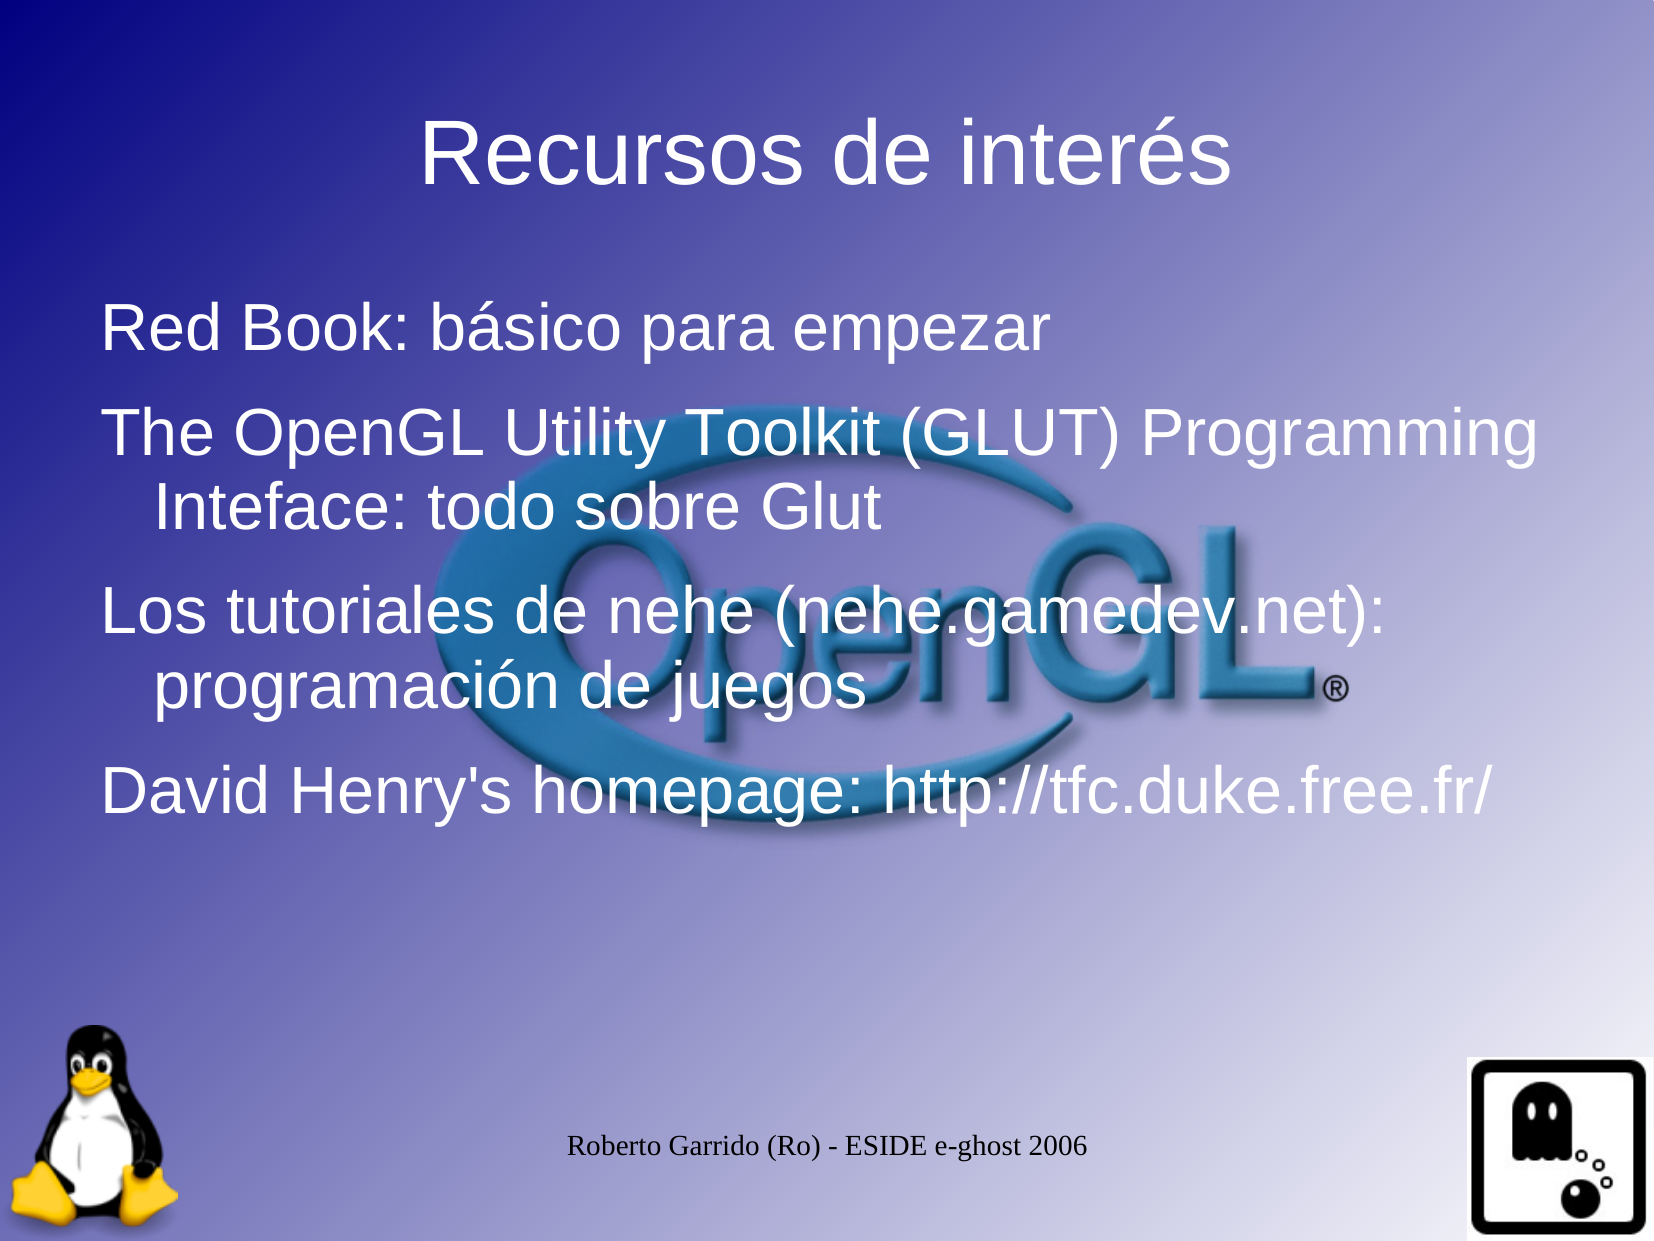

# Recursos de interés
Red Book: básico para empezar
The OpenGL Utility Toolkit (GLUT) Programming Inteface: todo sobre Glut
Los tutoriales de nehe (nehe.gamedev.net): programación de juegos
David Henry's homepage: http://tfc.duke.free.fr/
Roberto Garrido (Ro) - ESIDE e-ghost 2006